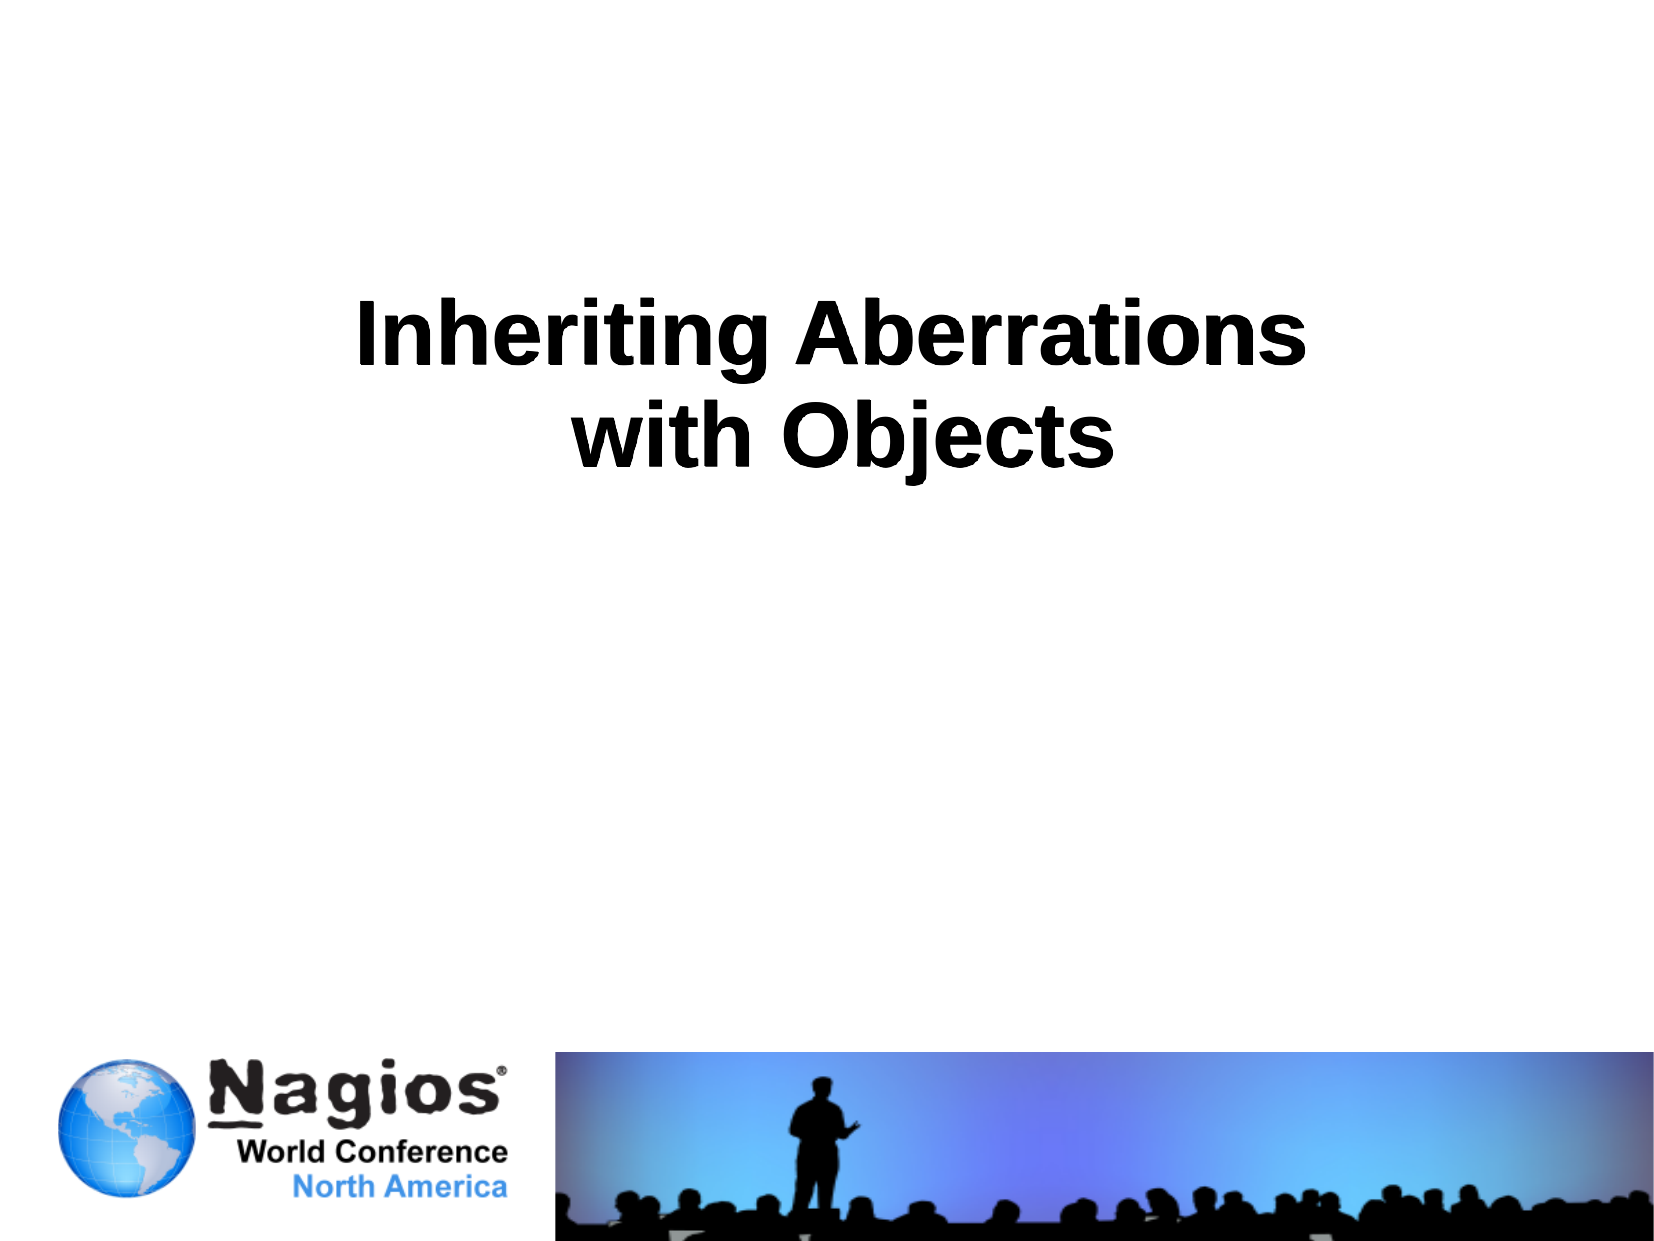

# Inheriting Aberrations with Objects
2011
Nagios World Conference
2